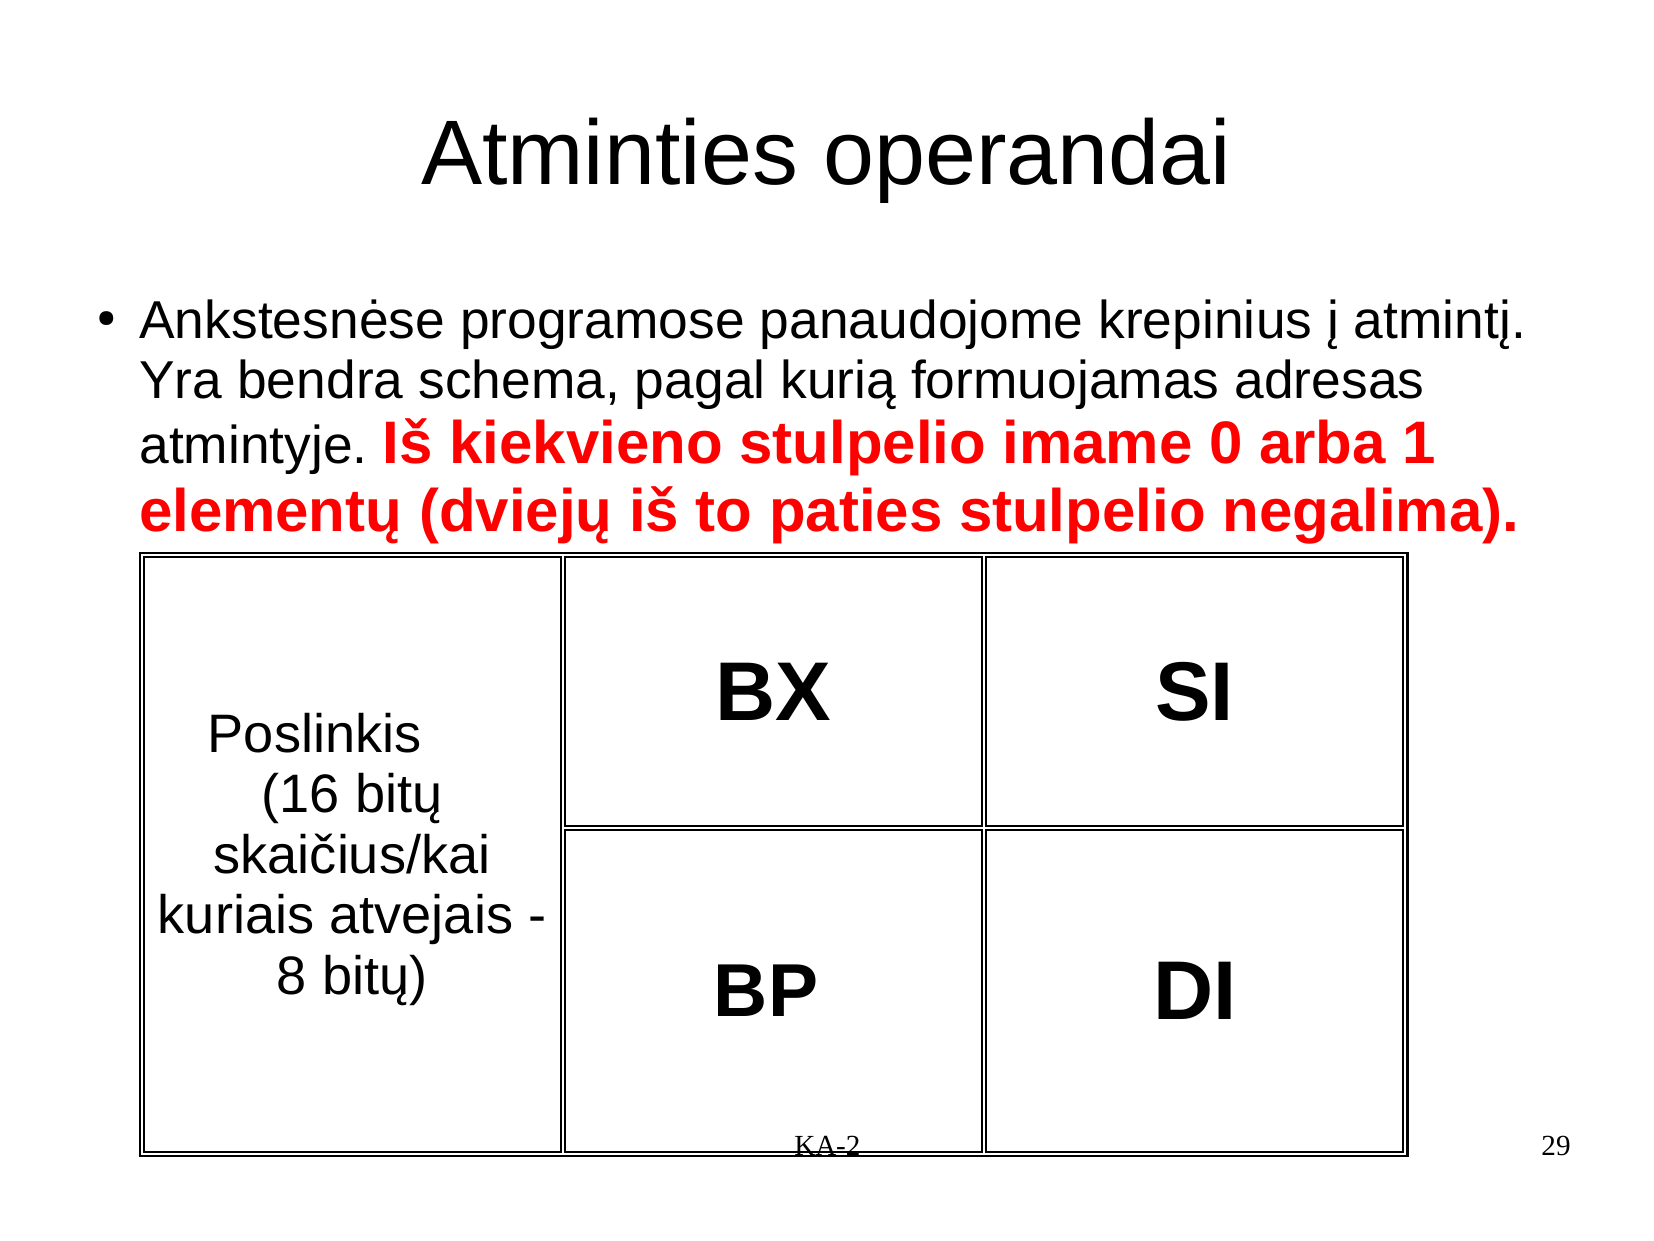

# Atminties operandai
Ankstesnėse programose panaudojome krepinius į atmintį. Yra bendra schema, pagal kurią formuojamas adresas atmintyje. Iš kiekvieno stulpelio imame 0 arba 1 elementų (dviejų iš to paties stulpelio negalima).
| Poslinkis (16 bitų skaičius/kai kuriais atvejais -8 bitų) | BX | SI |
| --- | --- | --- |
| | BP | DI |
KA-2
29